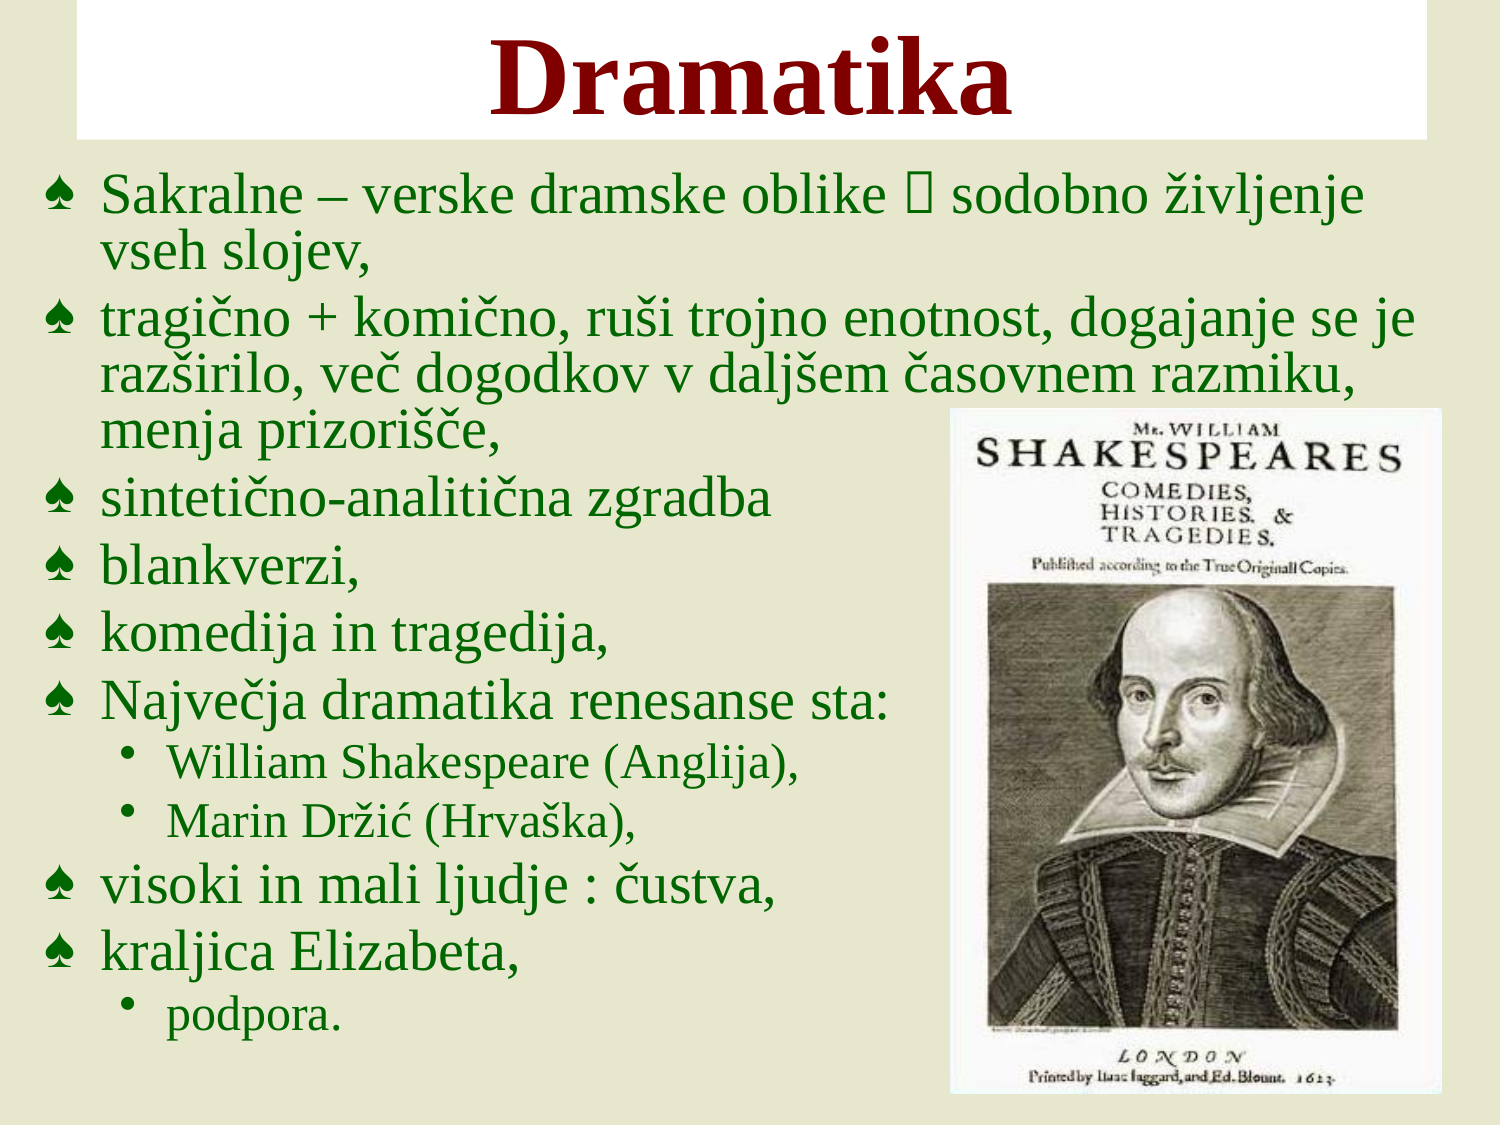

# Dramatika
Sakralne – verske dramske oblike  sodobno življenje vseh slojev,
tragično + komično, ruši trojno enotnost, dogajanje se je razširilo, več dogodkov v daljšem časovnem razmiku, menja prizorišče,
sintetično-analitična zgradba
blankverzi,
komedija in tragedija,
Največja dramatika renesanse sta:
William Shakespeare (Anglija),
Marin Držić (Hrvaška),
visoki in mali ljudje : čustva,
kraljica Elizabeta,
podpora.